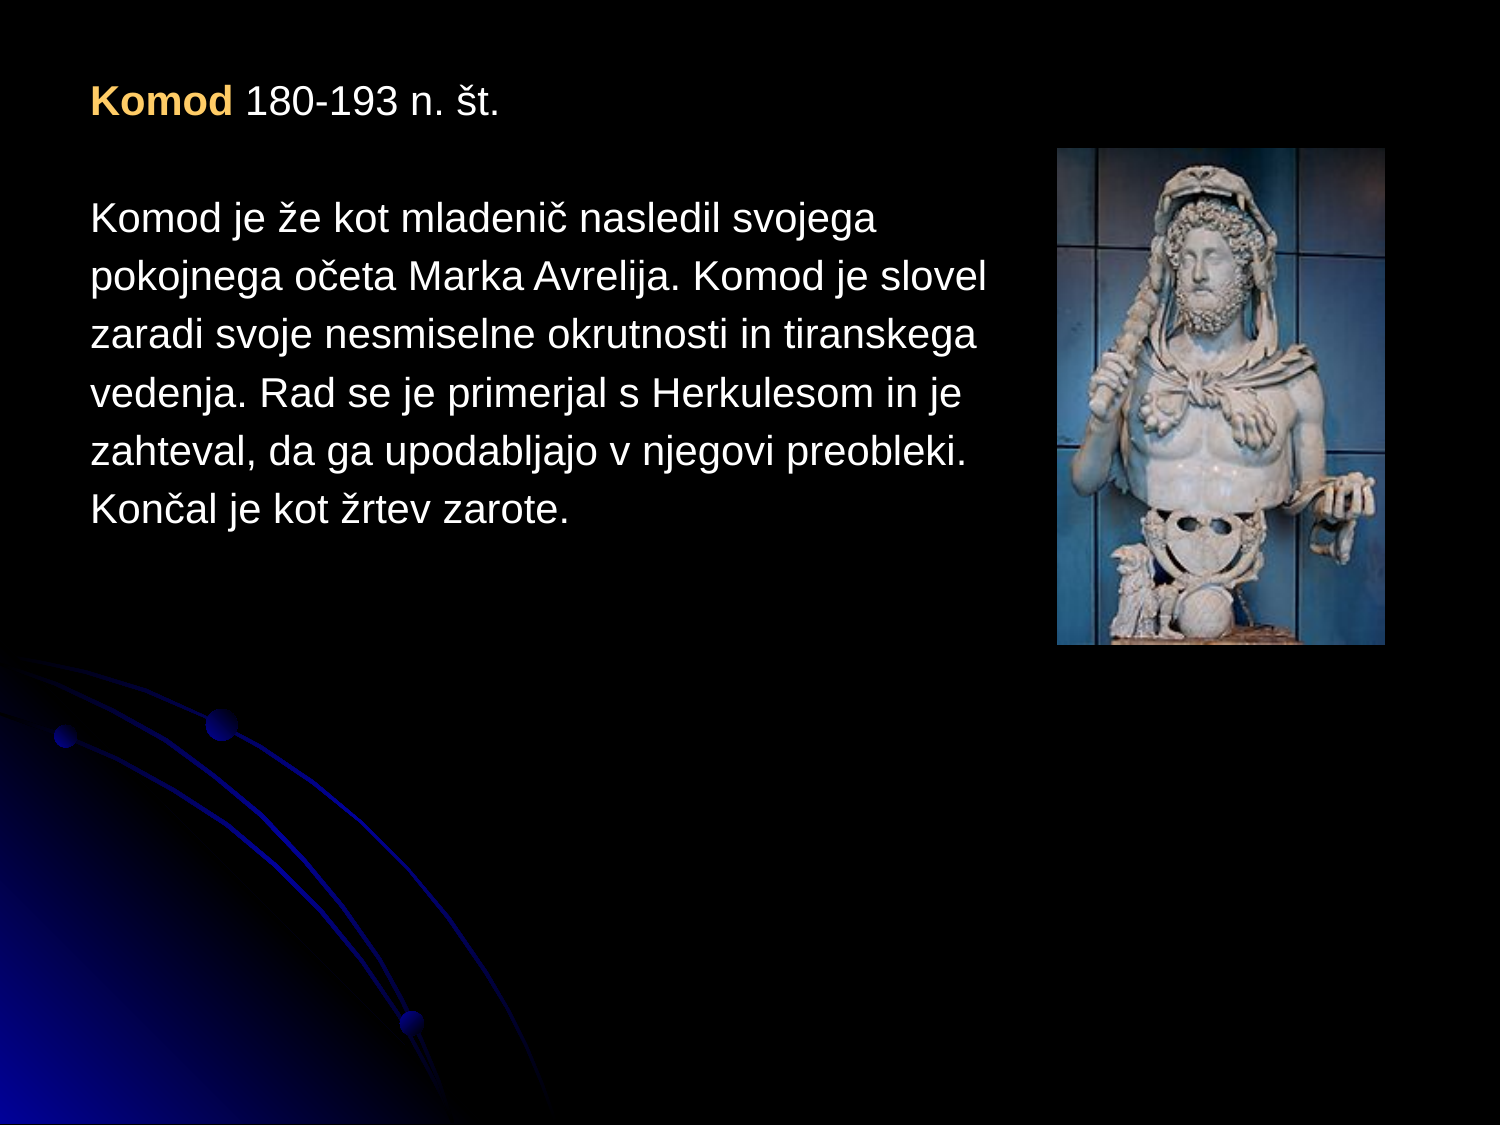

# Komod 180-193 n. št.
Komod je že kot mladenič nasledil svojega
pokojnega očeta Marka Avrelija. Komod je slovel
zaradi svoje nesmiselne okrutnosti in tiranskega
vedenja. Rad se je primerjal s Herkulesom in je
zahteval, da ga upodabljajo v njegovi preobleki.
Končal je kot žrtev zarote.